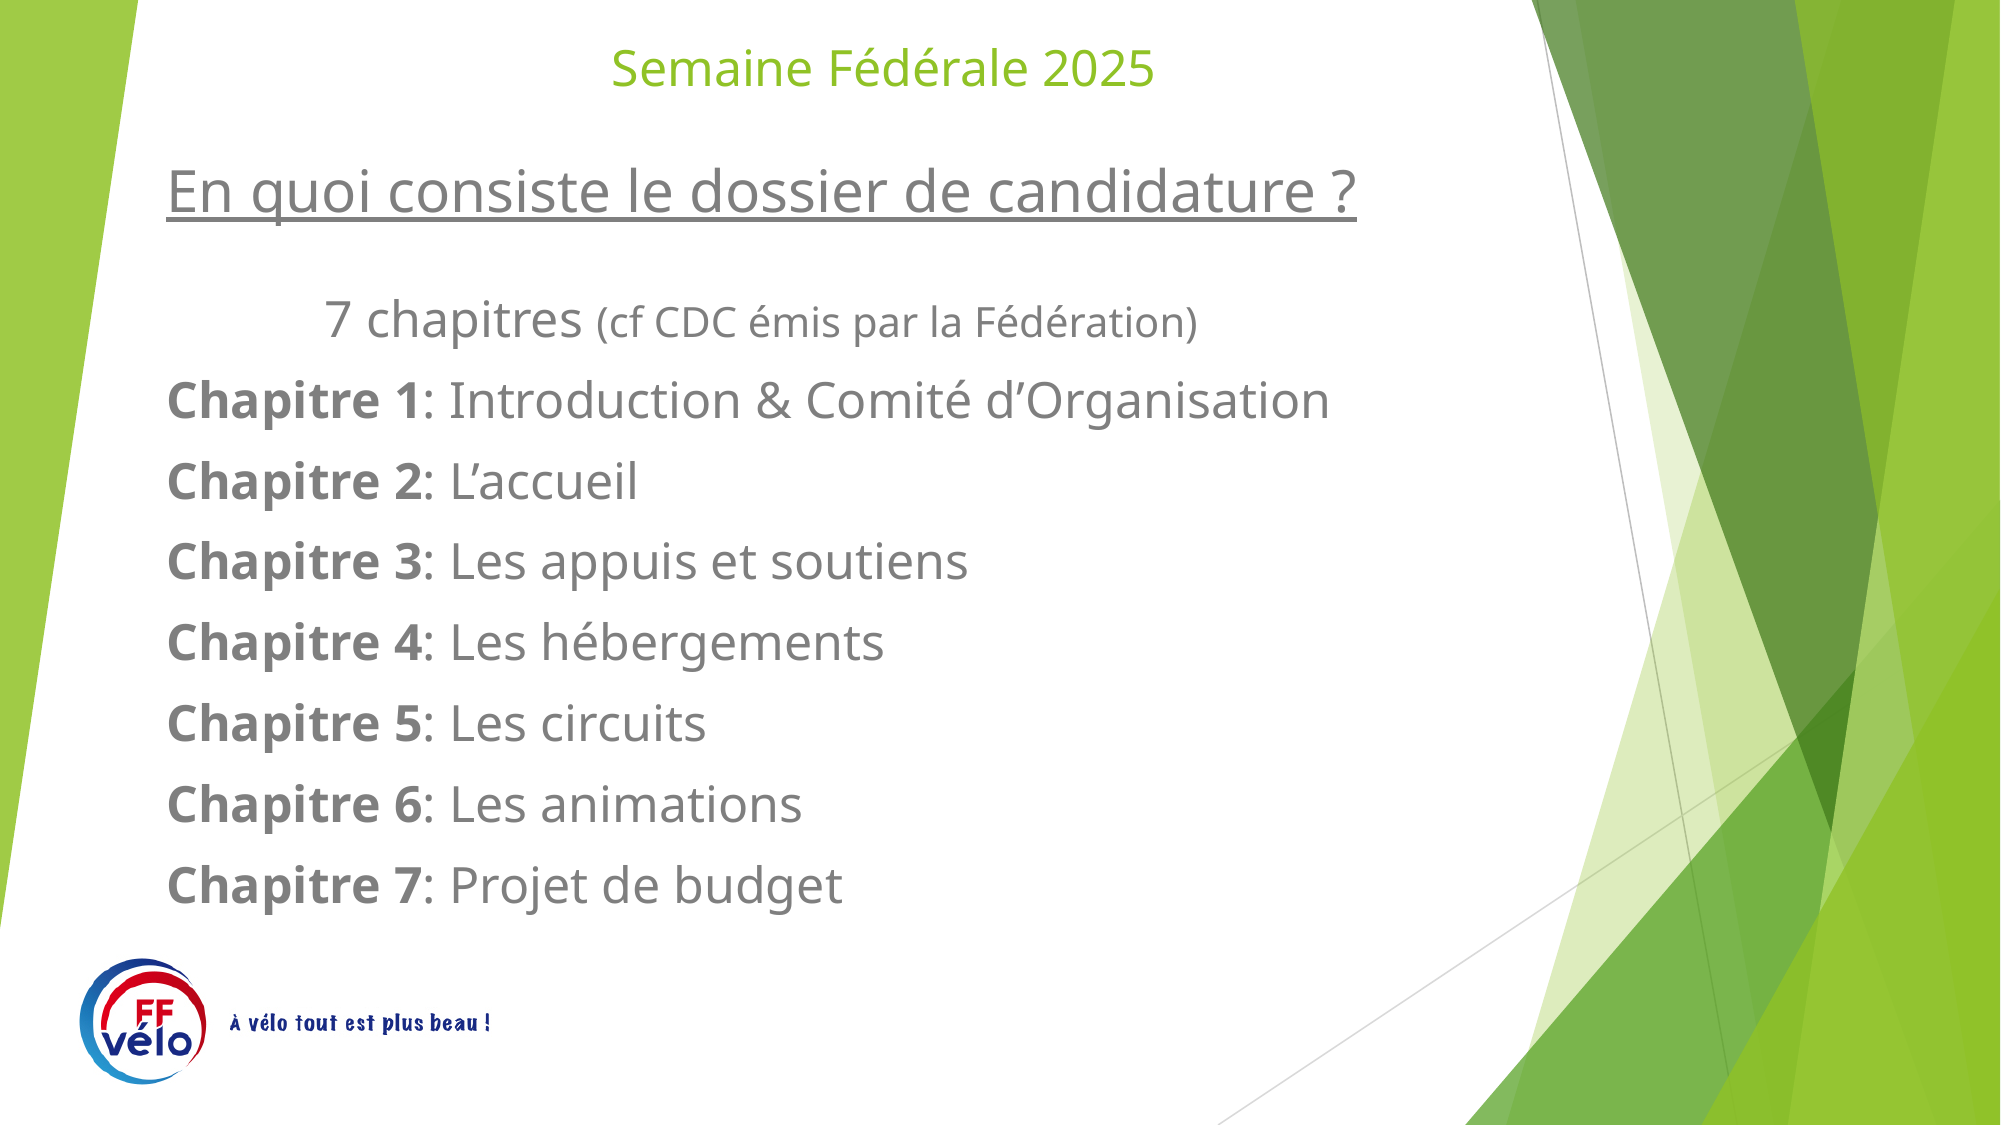

# Semaine Fédérale 2025
En quoi consiste le dossier de candidature ?
7 chapitres (cf CDC émis par la Fédération)
Chapitre 1: Introduction & Comité d’Organisation
Chapitre 2: L’accueil
Chapitre 3: Les appuis et soutiens
Chapitre 4: Les hébergements
Chapitre 5: Les circuits
Chapitre 6: Les animations
Chapitre 7: Projet de budget